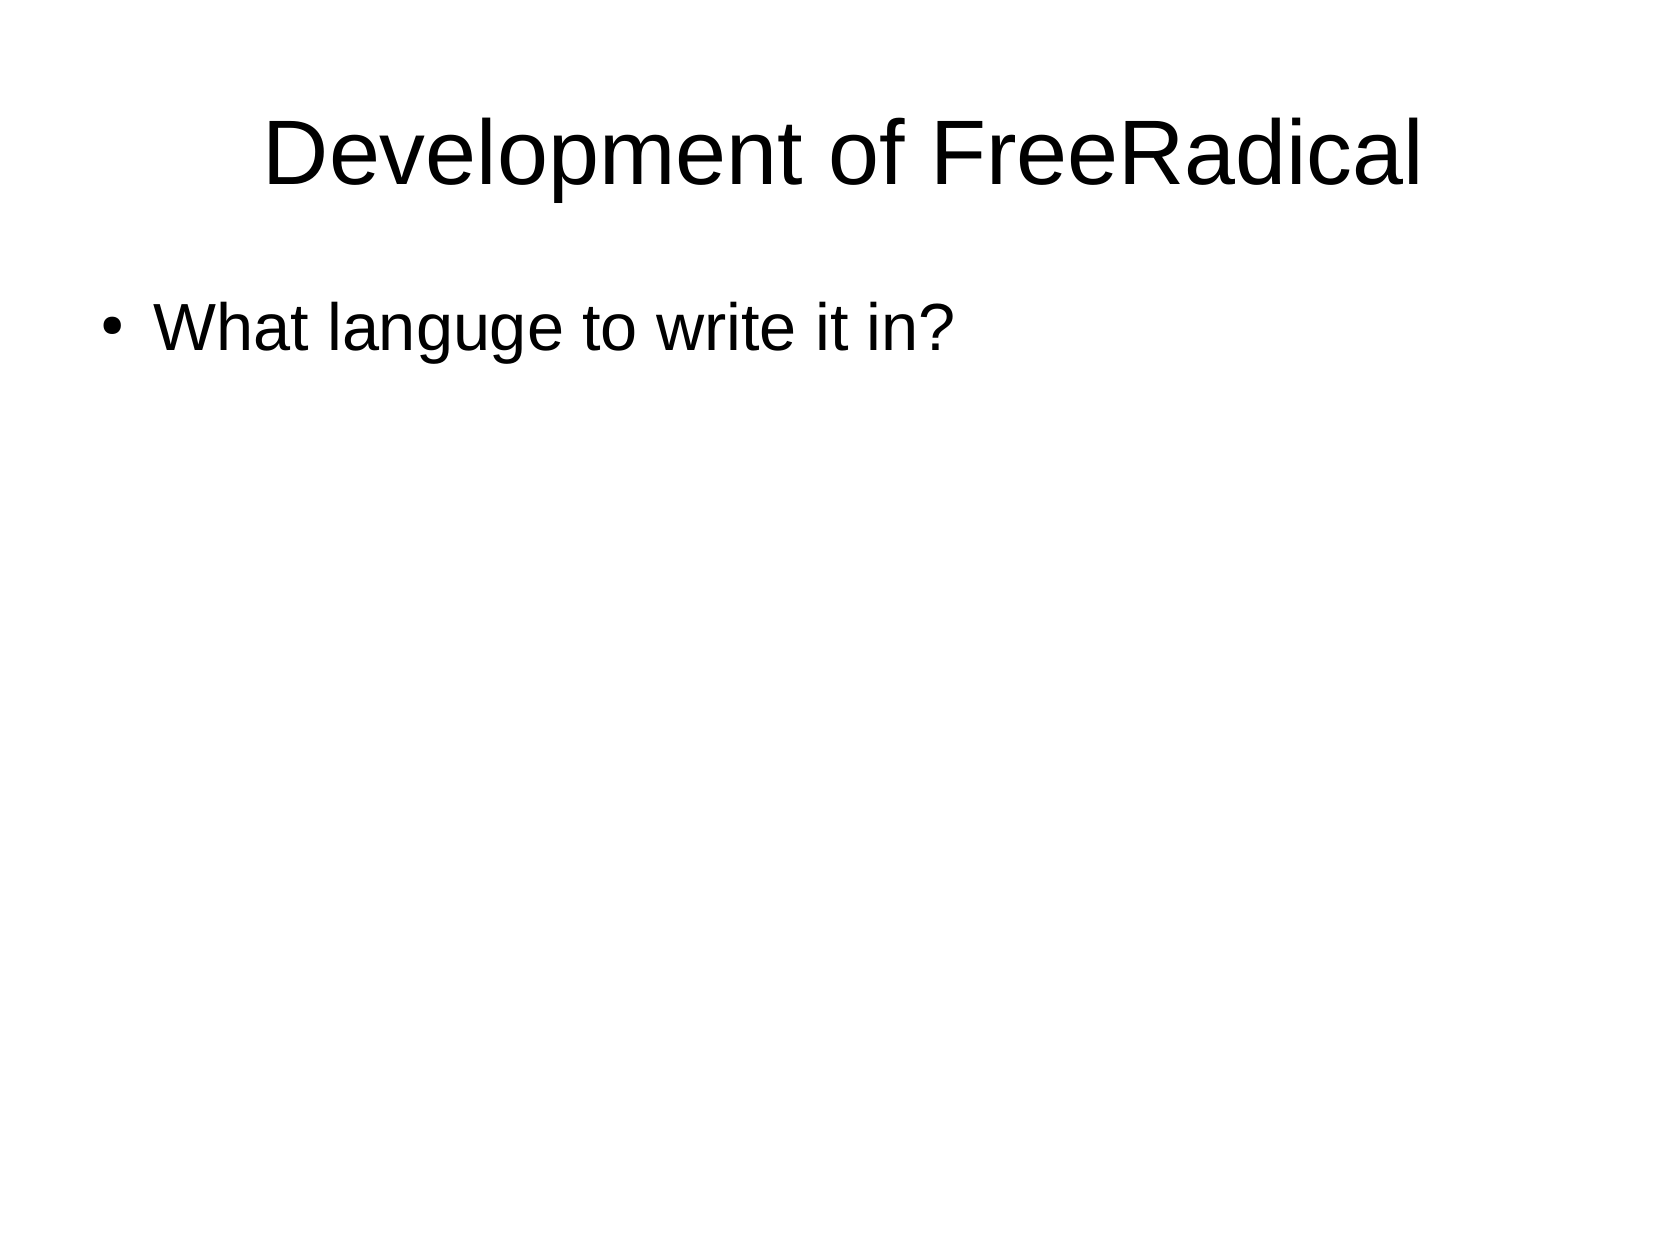

# Development of FreeRadical
What languge to write it in?